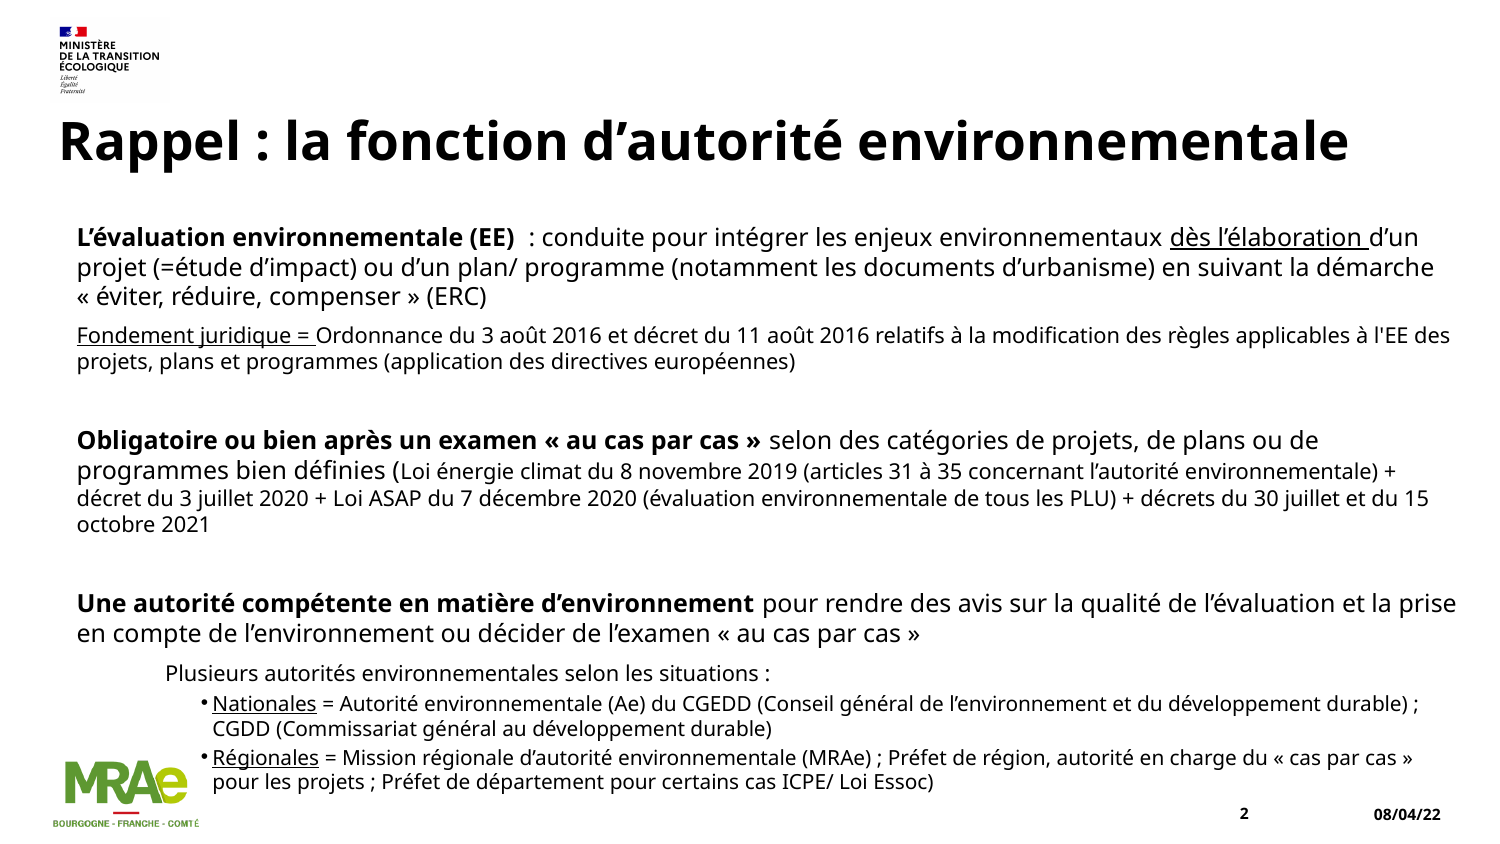

# Rappel : la fonction d’autorité environnementale
L’évaluation environnementale (EE) : conduite pour intégrer les enjeux environnementaux dès l’élaboration d’un projet (=étude d’impact) ou d’un plan/ programme (notamment les documents d’urbanisme) en suivant la démarche « éviter, réduire, compenser » (ERC)
Fondement juridique = Ordonnance du 3 août 2016 et décret du 11 août 2016 relatifs à la modification des règles applicables à l'EE des projets, plans et programmes (application des directives européennes)
Obligatoire ou bien après un examen « au cas par cas » selon des catégories de projets, de plans ou de programmes bien définies (Loi énergie climat du 8 novembre 2019 (articles 31 à 35 concernant l’autorité environnementale) + décret du 3 juillet 2020 + Loi ASAP du 7 décembre 2020 (évaluation environnementale de tous les PLU) + décrets du 30 juillet et du 15 octobre 2021
Une autorité compétente en matière d’environnement pour rendre des avis sur la qualité de l’évaluation et la prise en compte de l’environnement ou décider de l’examen « au cas par cas »
Plusieurs autorités environnementales selon les situations :
Nationales = Autorité environnementale (Ae) du CGEDD (Conseil général de l’environnement et du développement durable) ; CGDD (Commissariat général au développement durable)
Régionales = Mission régionale d’autorité environnementale (MRAe) ; Préfet de région, autorité en charge du « cas par cas » pour les projets ; Préfet de département pour certains cas ICPE/ Loi Essoc)
08/04/22